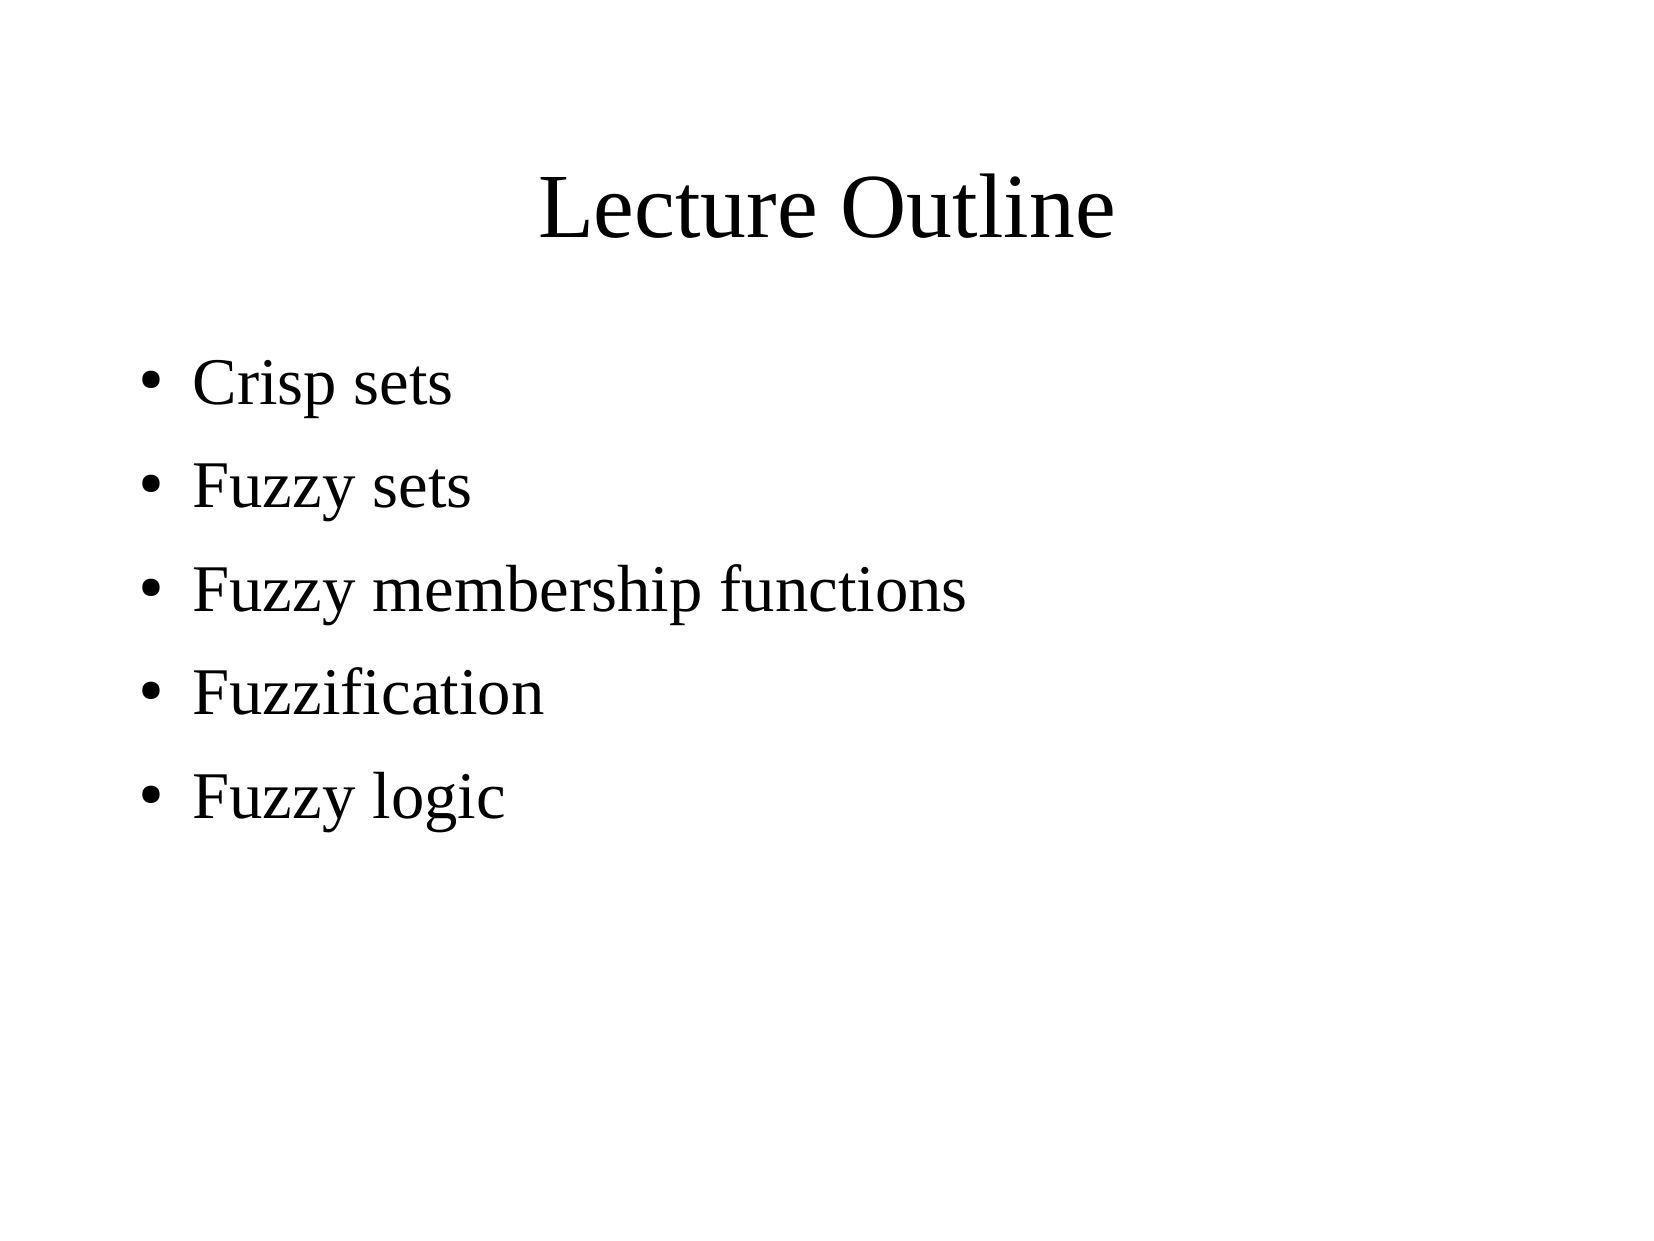

# Lecture Outline
Crisp sets
Fuzzy sets
Fuzzy membership functions
Fuzzification
Fuzzy logic